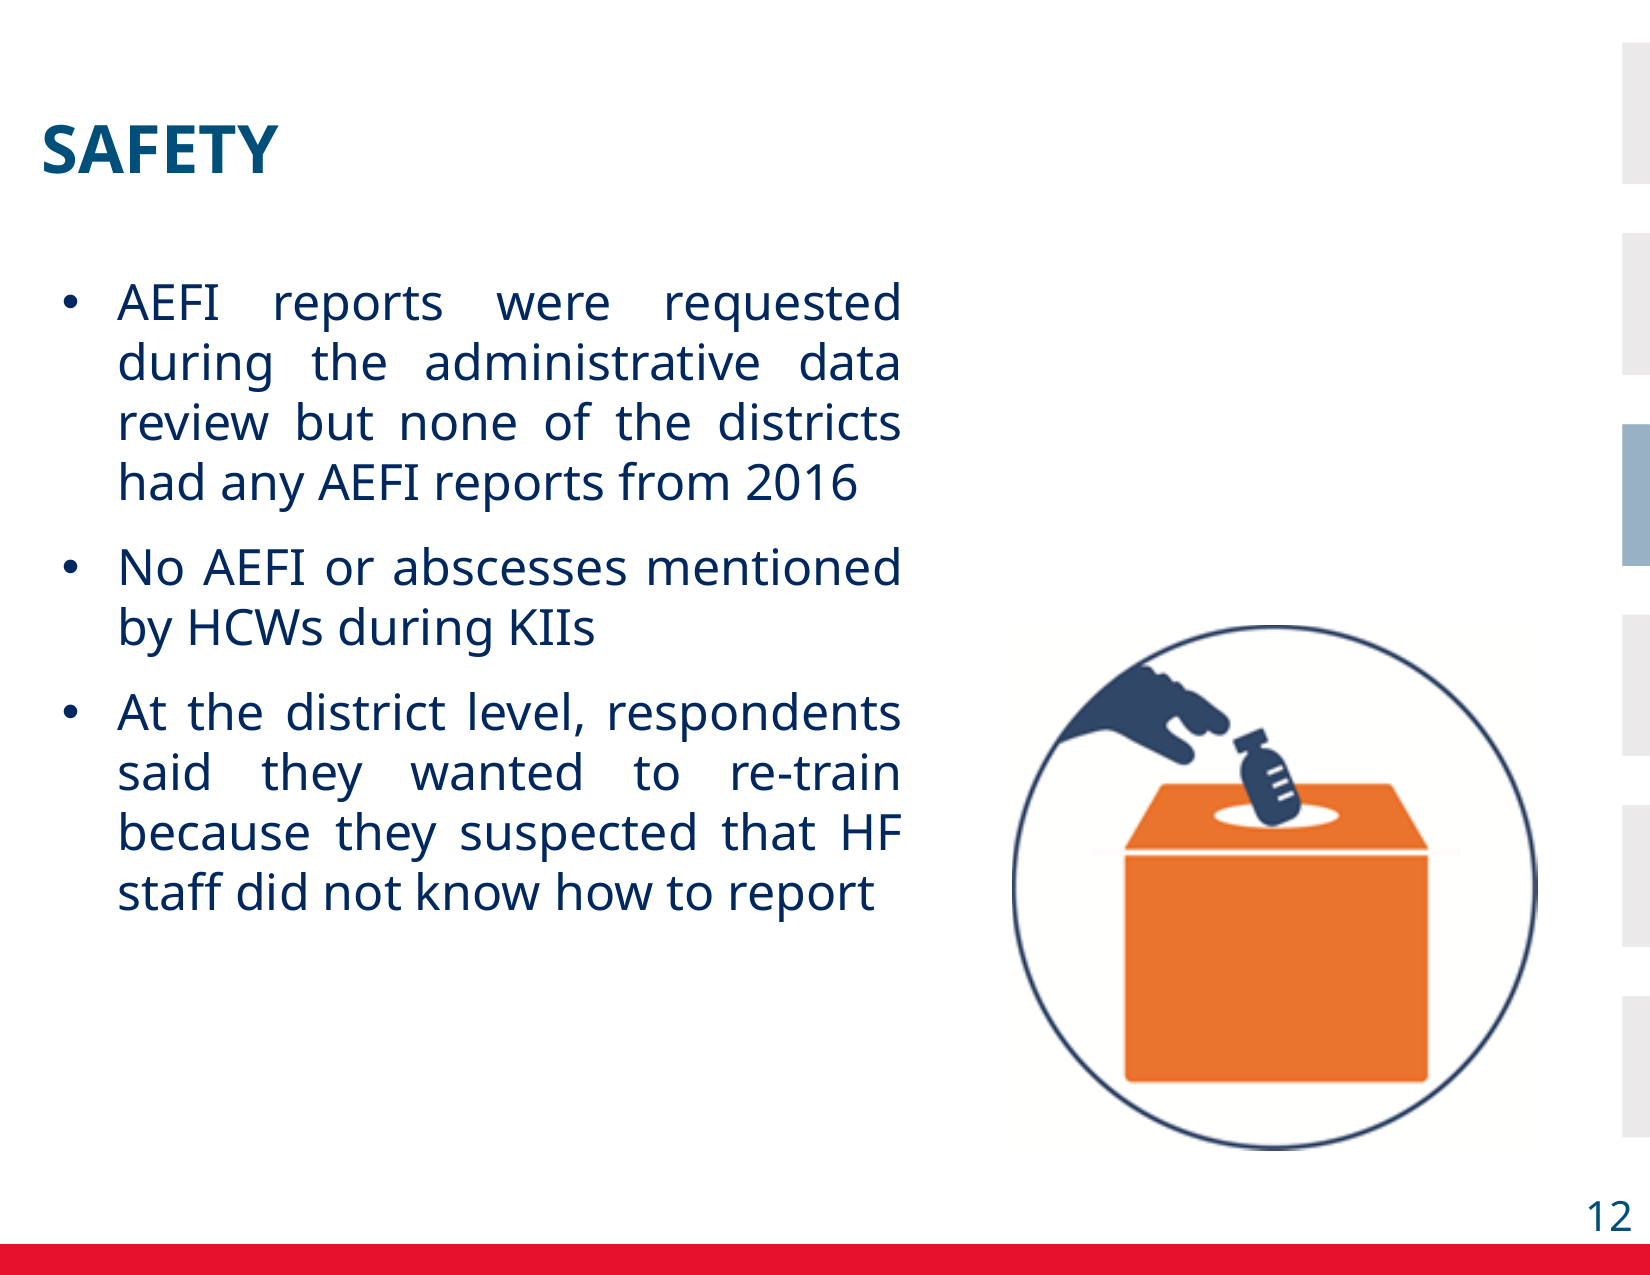

# SAFETY
AEFI reports were requested during the administrative data review but none of the districts had any AEFI reports from 2016
No AEFI or abscesses mentioned by HCWs during KIIs
At the district level, respondents said they wanted to re-train because they suspected that HF staff did not know how to report